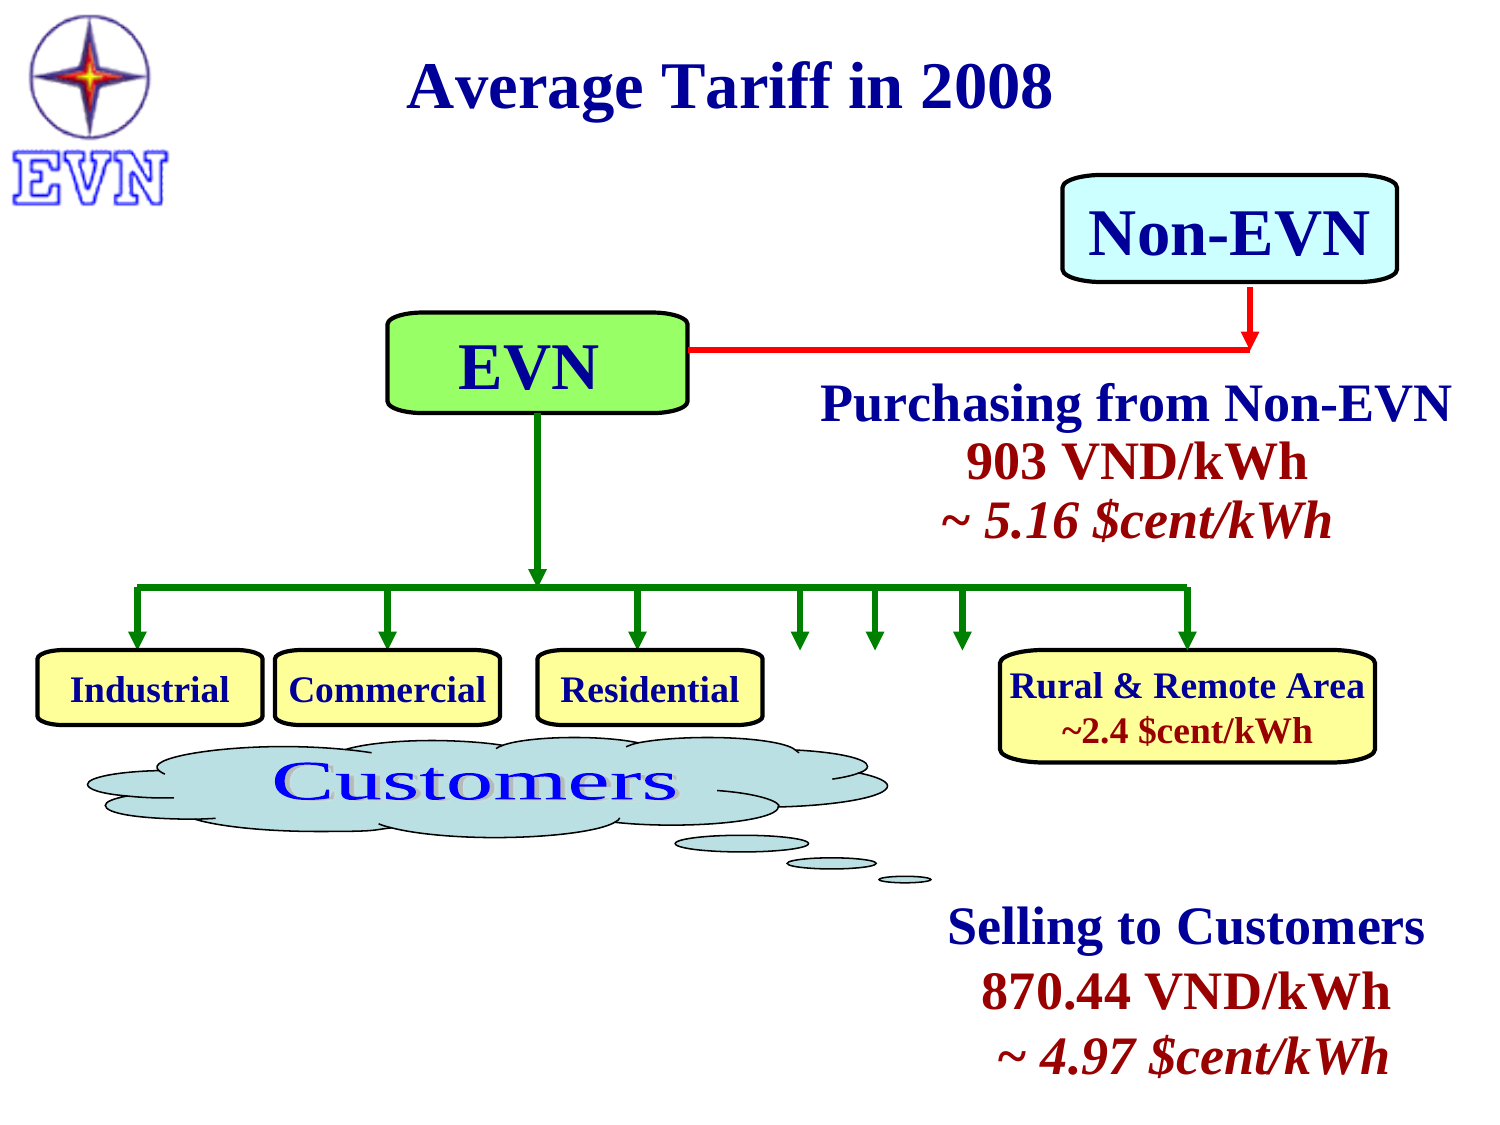

# Average Tariff in 2008
Non-EVN
EVN
Purchasing from Non-EVN
903 VND/kWh
~ 5.16 $cent/kWh
Industrial
Commercial
Residential
Rural & Remote Area
~2.4 $cent/kWh
Customers
Selling to Customers
870.44 VND/kWh
~ 4.97 $cent/kWh